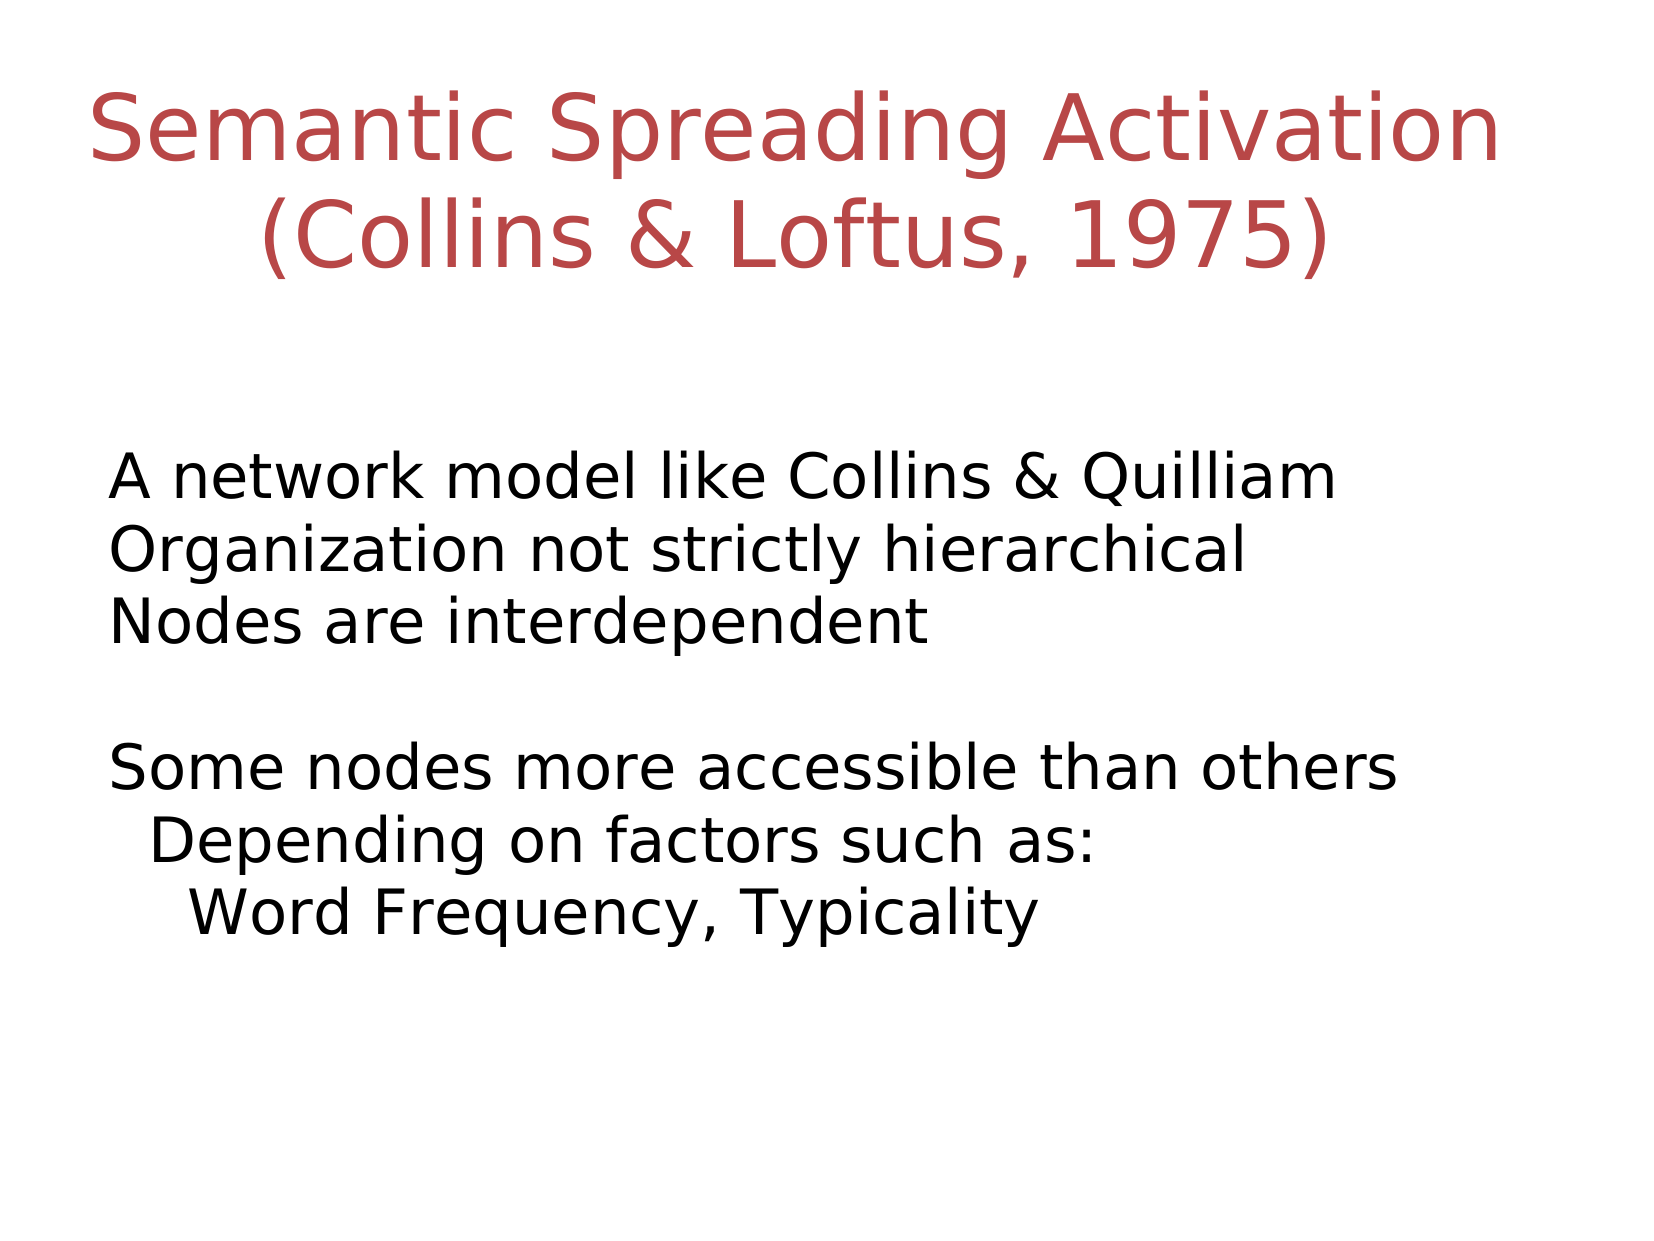

# Semantic Spreading Activation (Collins & Loftus, 1975)
A network model like Collins & Quilliam
Organization not strictly hierarchical
Nodes are interdependent
Some nodes more accessible than others
 Depending on factors such as:
 Word Frequency, Typicality